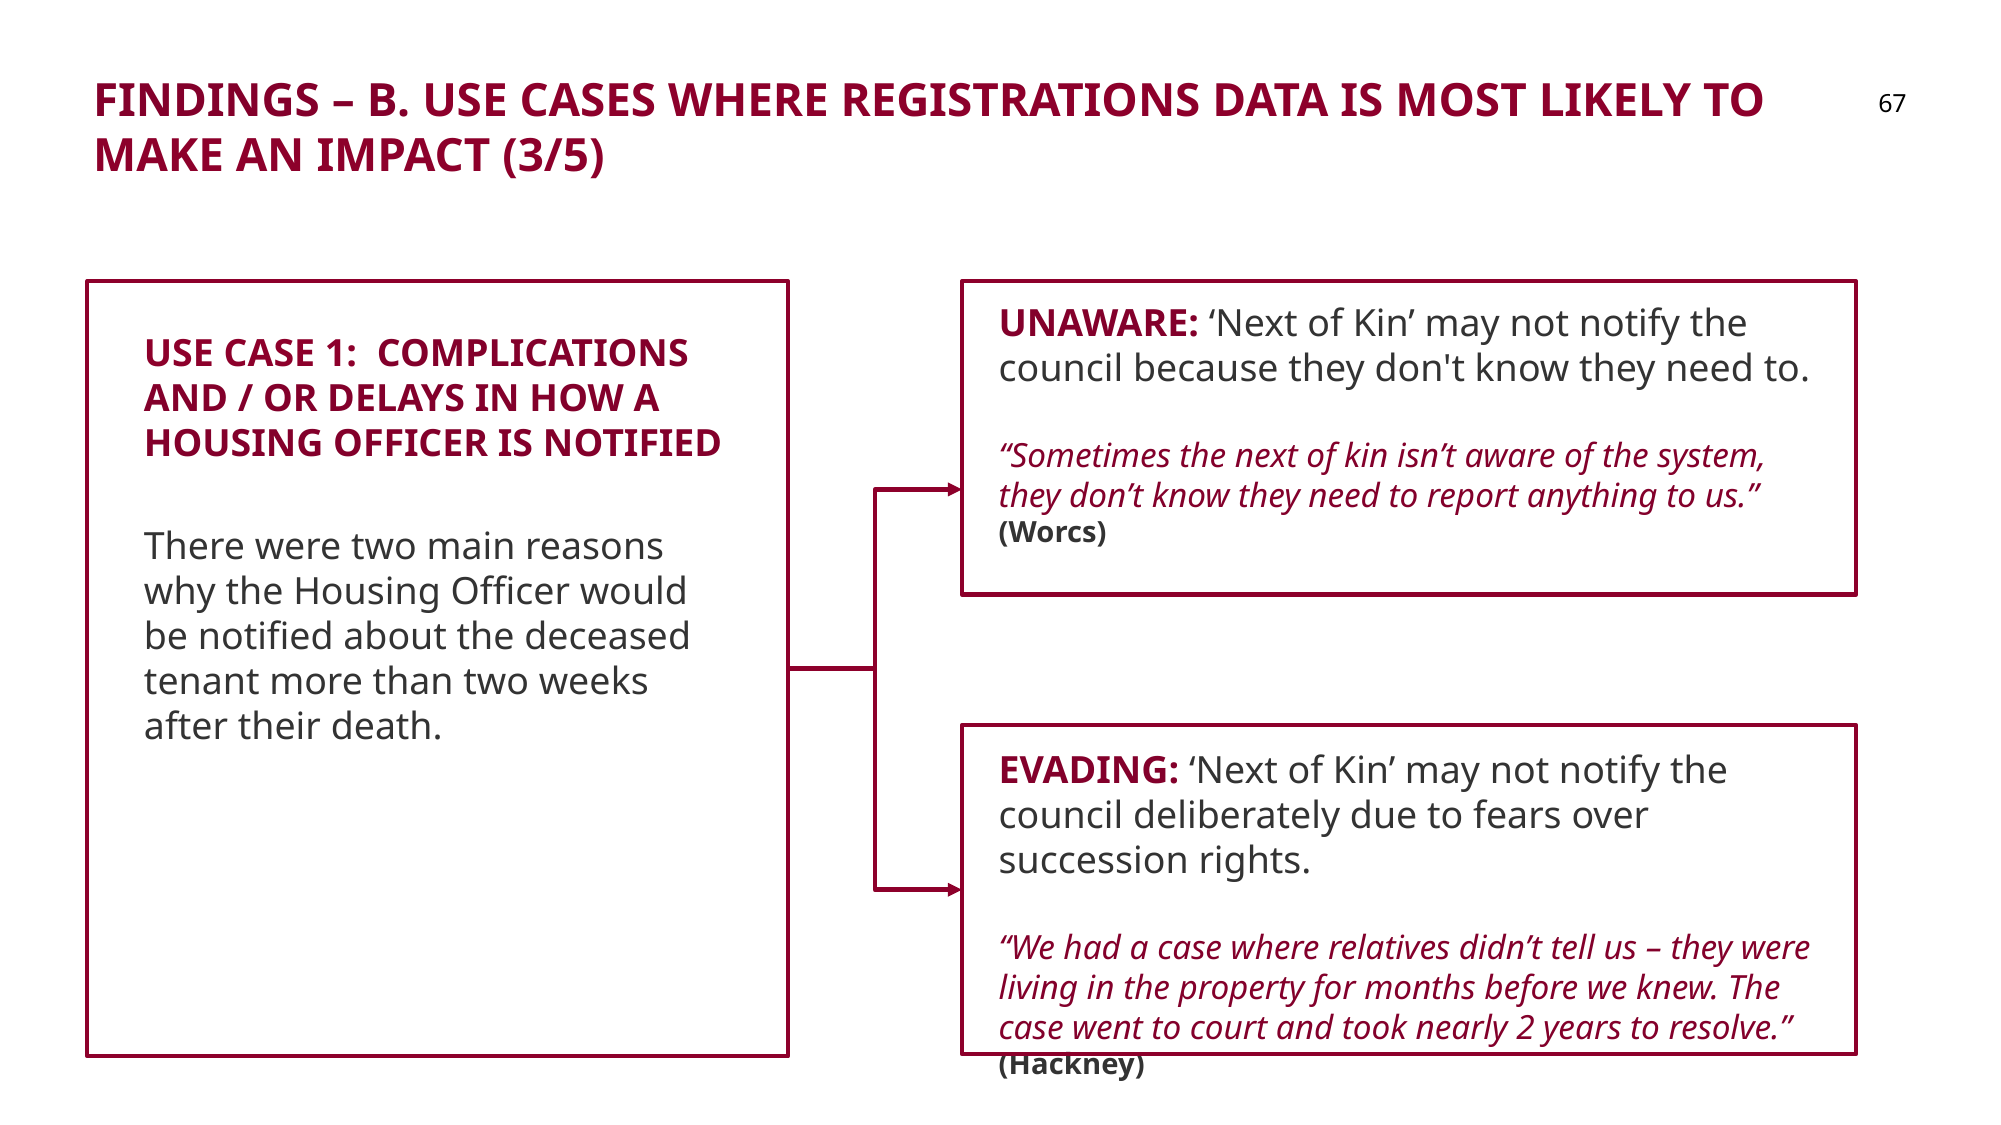

# FINDINGS – B. USE CASES WHERE REGISTRATIONS DATA IS MOST LIKELY TO MAKE AN IMPACT (3/5)
UNAWARE: ‘Next of Kin’ may not notify the council because they don't know they need to.
“Sometimes the next of kin isn’t aware of the system, they don’t know they need to report anything to us.” (Worcs)
USE CASE 1: COMPLICATIONS AND / OR DELAYS IN HOW A HOUSING OFFICER IS NOTIFIED
There were two main reasons why the Housing Officer would be notified about the deceased tenant more than two weeks after their death.
EVADING: ‘Next of Kin’ may not notify the council deliberately due to fears over succession rights.
“We had a case where relatives didn’t tell us – they were living in the property for months before we knew. The case went to court and took nearly 2 years to resolve.” (Hackney)